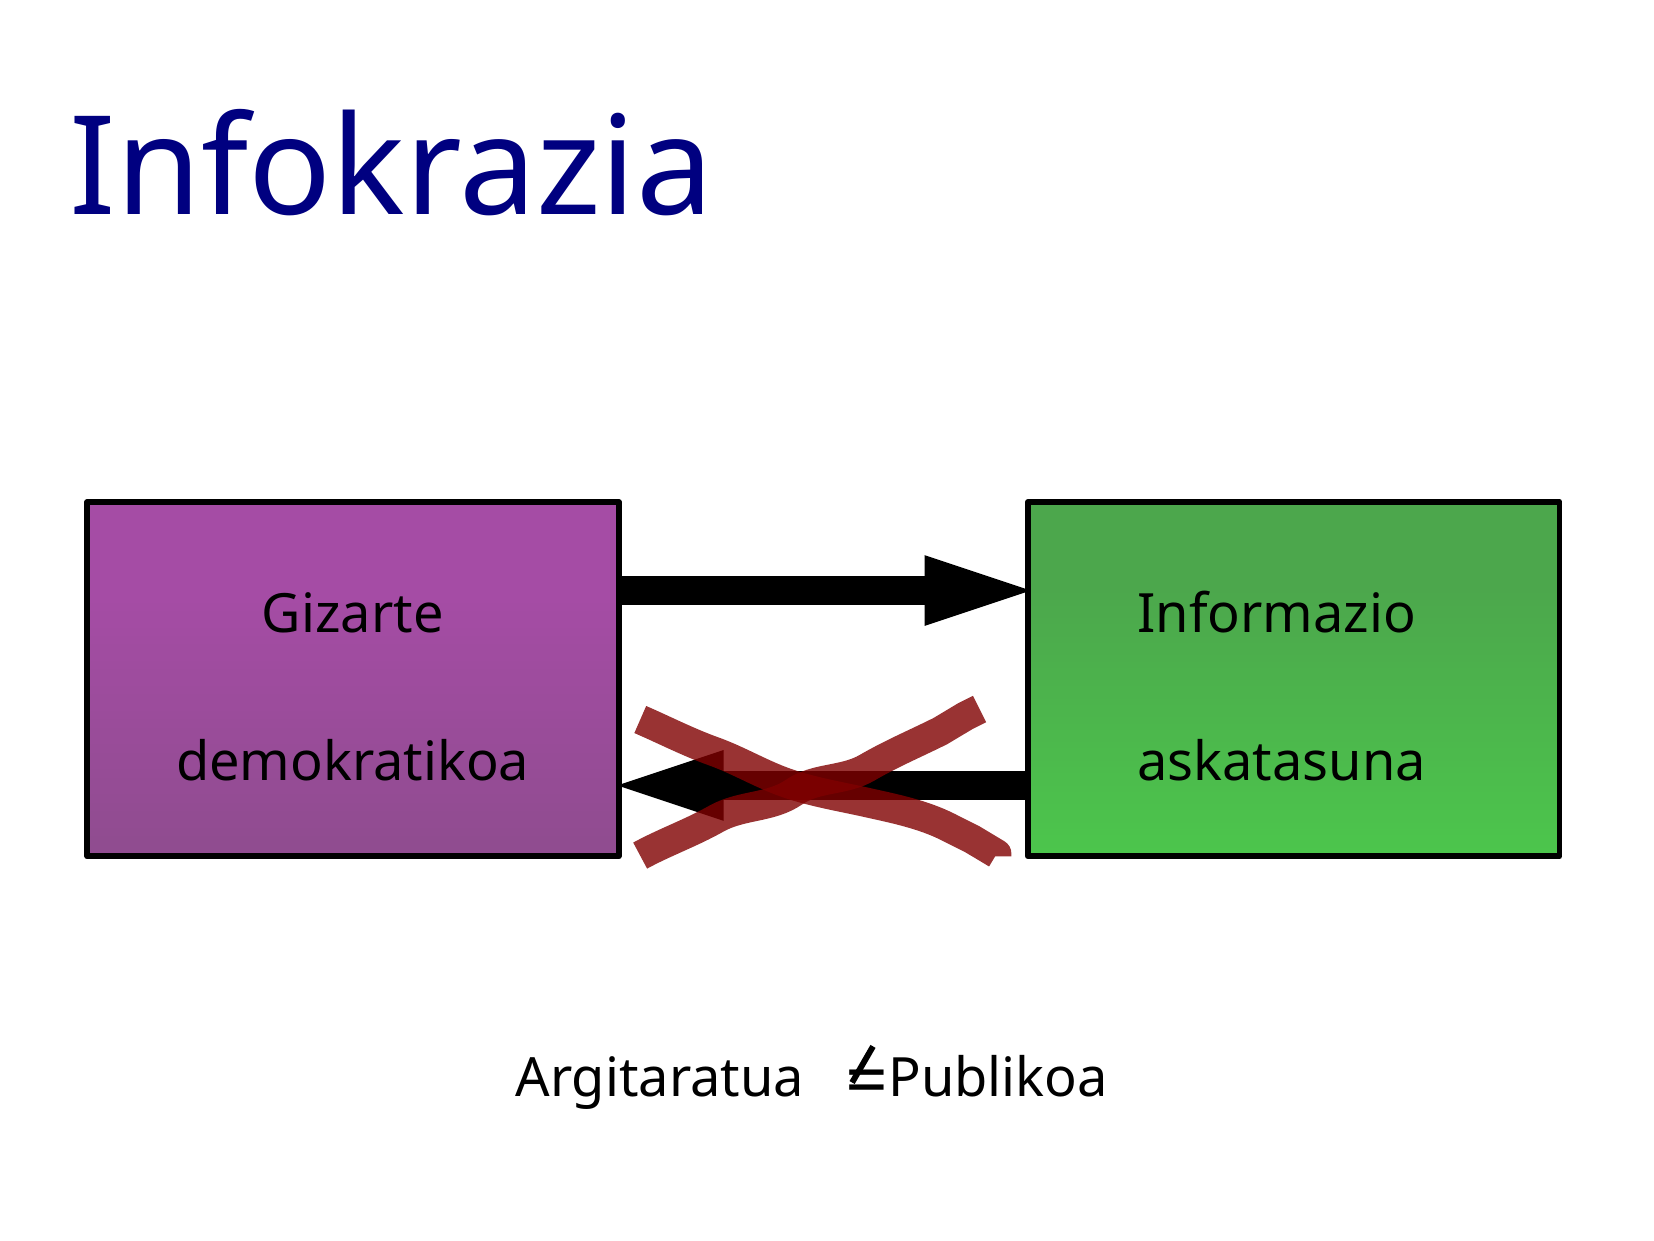

Infokrazia
Informazio
askatasuna
Gizarte
demokratikoa
=
Argitaratua Publikoa